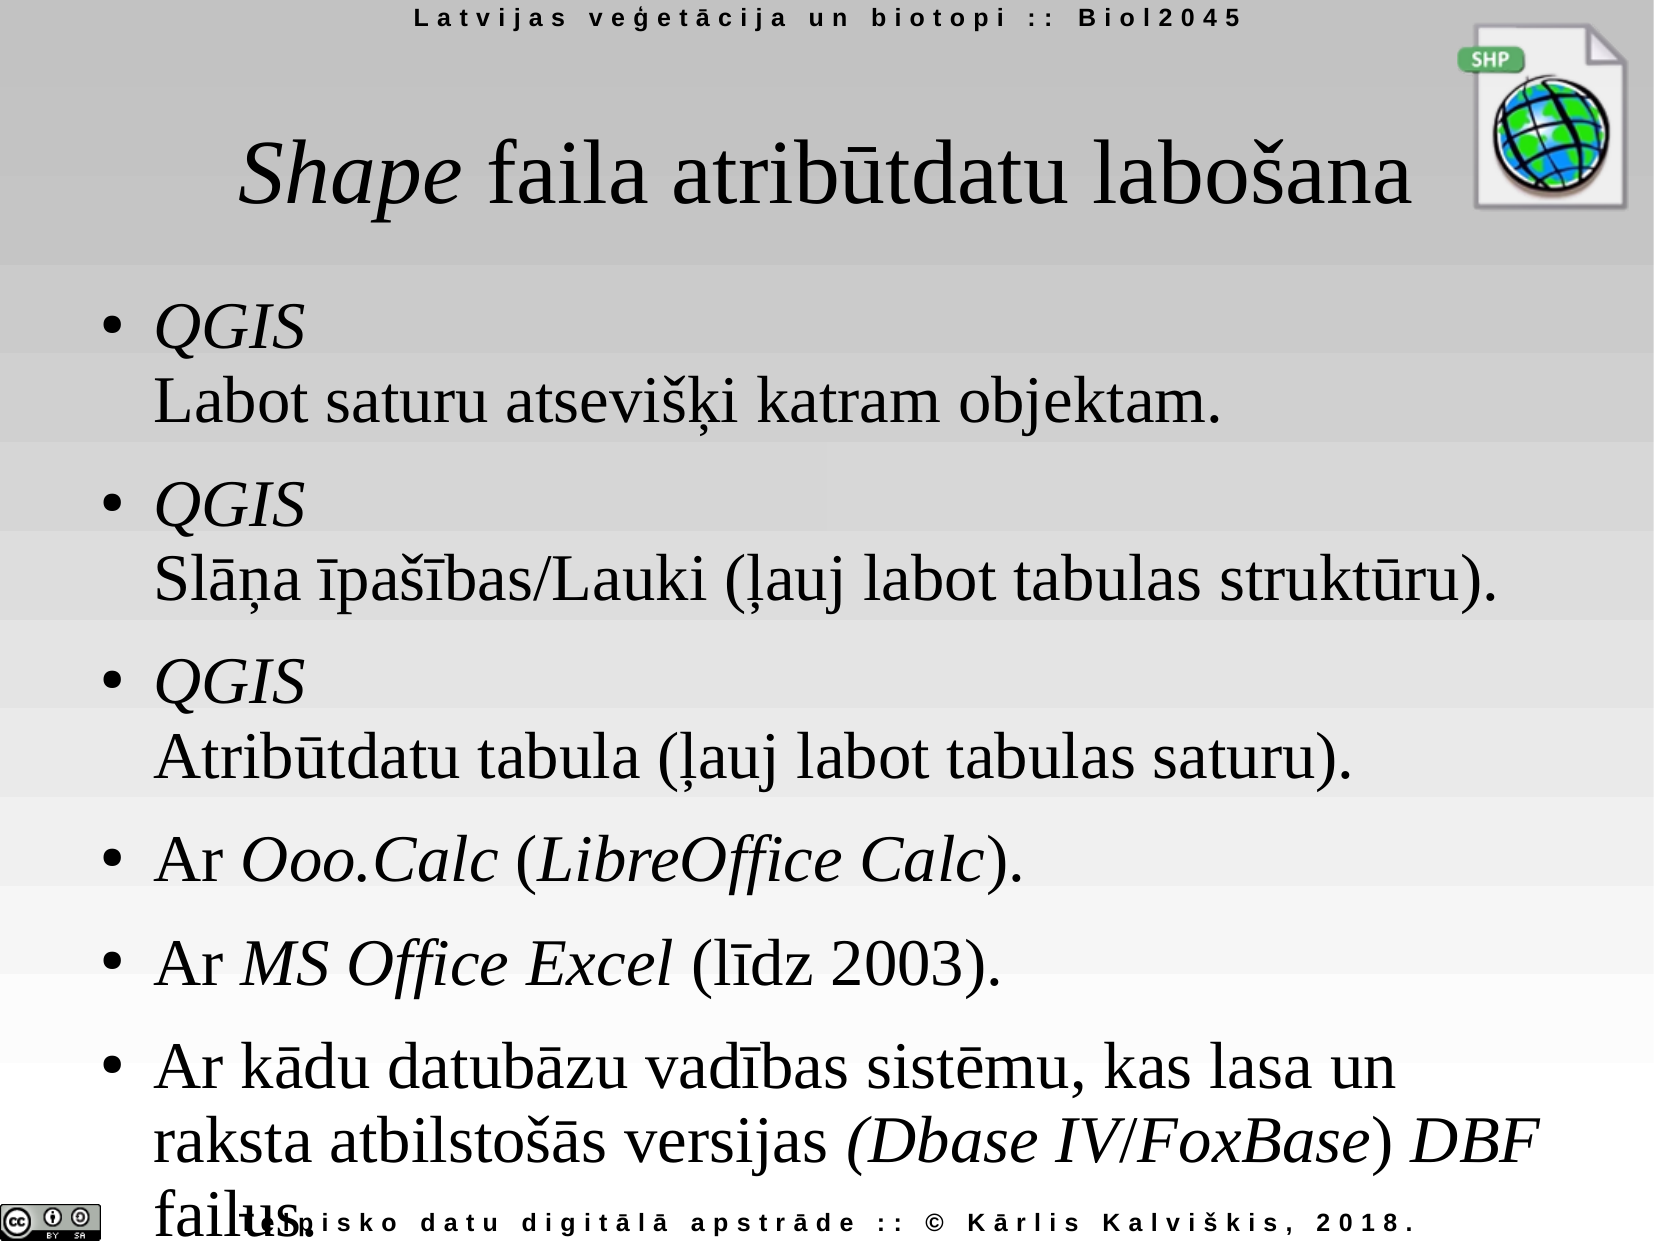

# Shape faila atribūtdatu labošana
QGIS
Labot saturu atsevišķi katram objektam.
QGIS
Slāņa īpašības/Lauki (ļauj labot tabulas struktūru).
QGIS
Atribūtdatu tabula (ļauj labot tabulas saturu).
Ar Ooo.Calc (LibreOffice Calc).
Ar MS Office Excel (līdz 2003).
Ar kādu datubāzu vadības sistēmu, kas lasa un raksta atbilstošās versijas (Dbase IV/FoxBase) DBF failus.